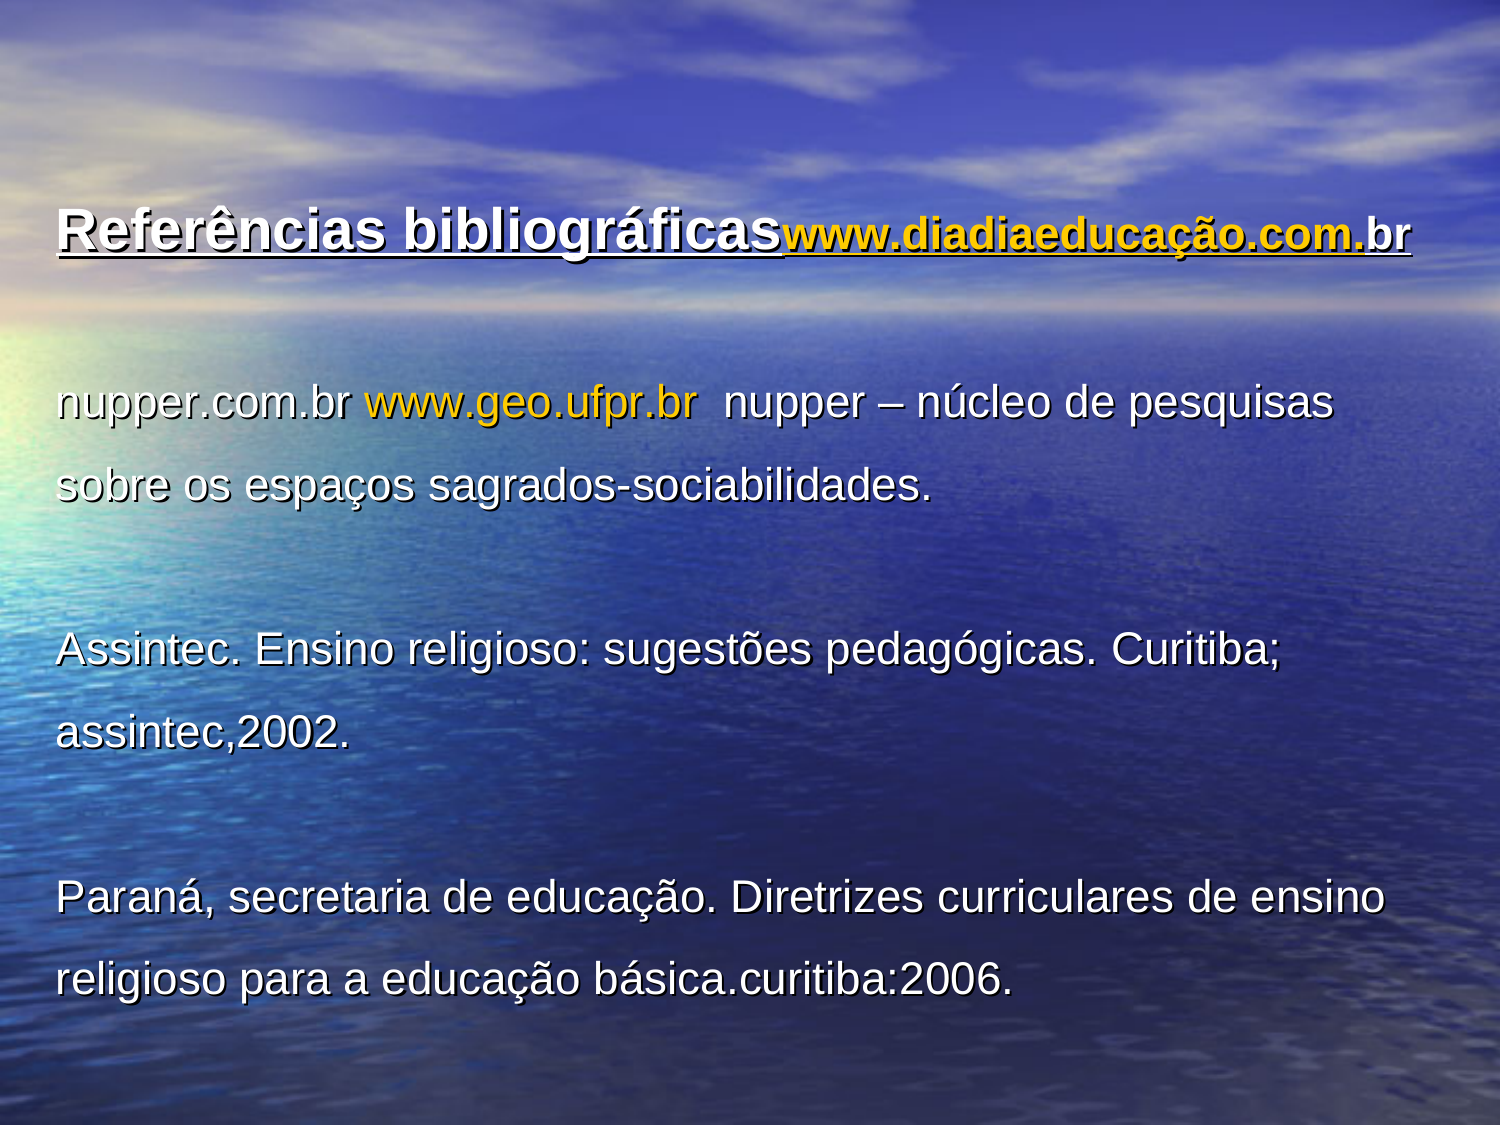

Referências bibliográficaswww.diadiaeducação.com.br
nupper.com.br www.geo.ufpr.br nupper – núcleo de pesquisas sobre os espaços sagrados-sociabilidades.
Assintec. Ensino religioso: sugestões pedagógicas. Curitiba; assintec,2002.
Paraná, secretaria de educação. Diretrizes curriculares de ensino religioso para a educação básica.curitiba:2006.
#